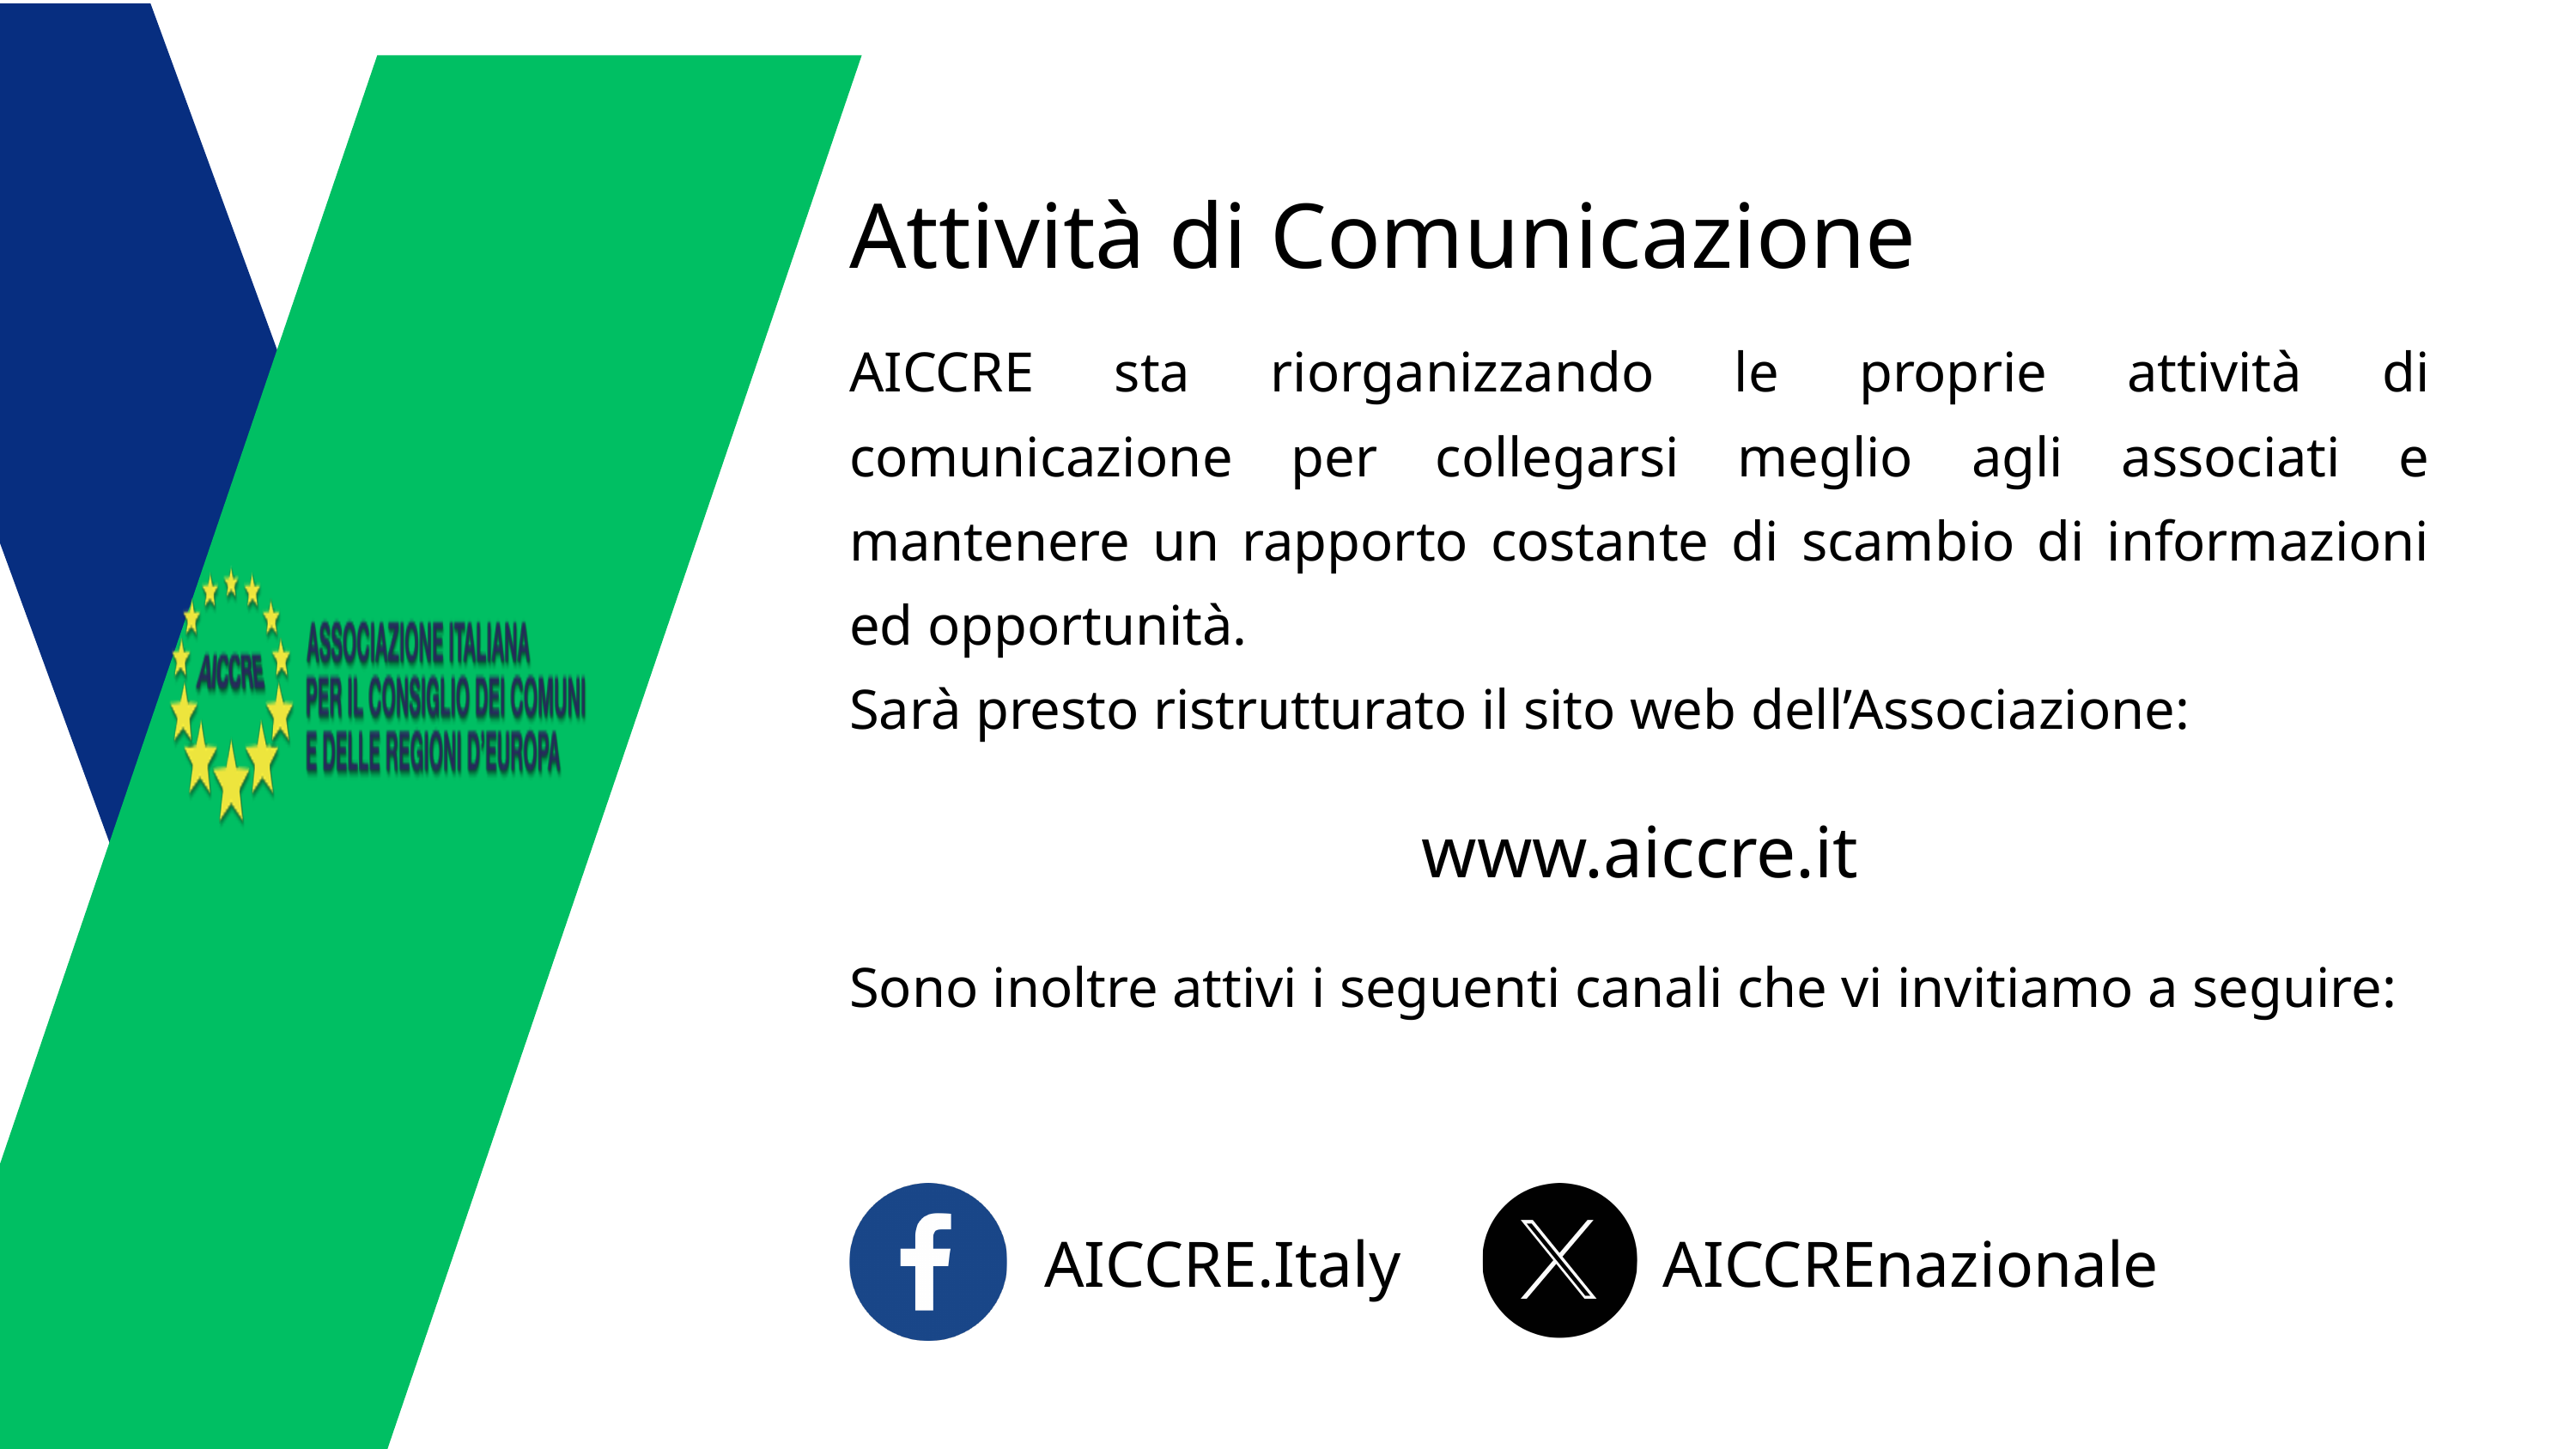

Attività di Comunicazione
AICCRE sta riorganizzando le proprie attività di comunicazione per collegarsi meglio agli associati e mantenere un rapporto costante di scambio di informazioni ed opportunità.
Sarà presto ristrutturato il sito web dell’Associazione:
www.aiccre.it
Sono inoltre attivi i seguenti canali che vi invitiamo a seguire:
AICCRE.Italy
AICCREnazionale